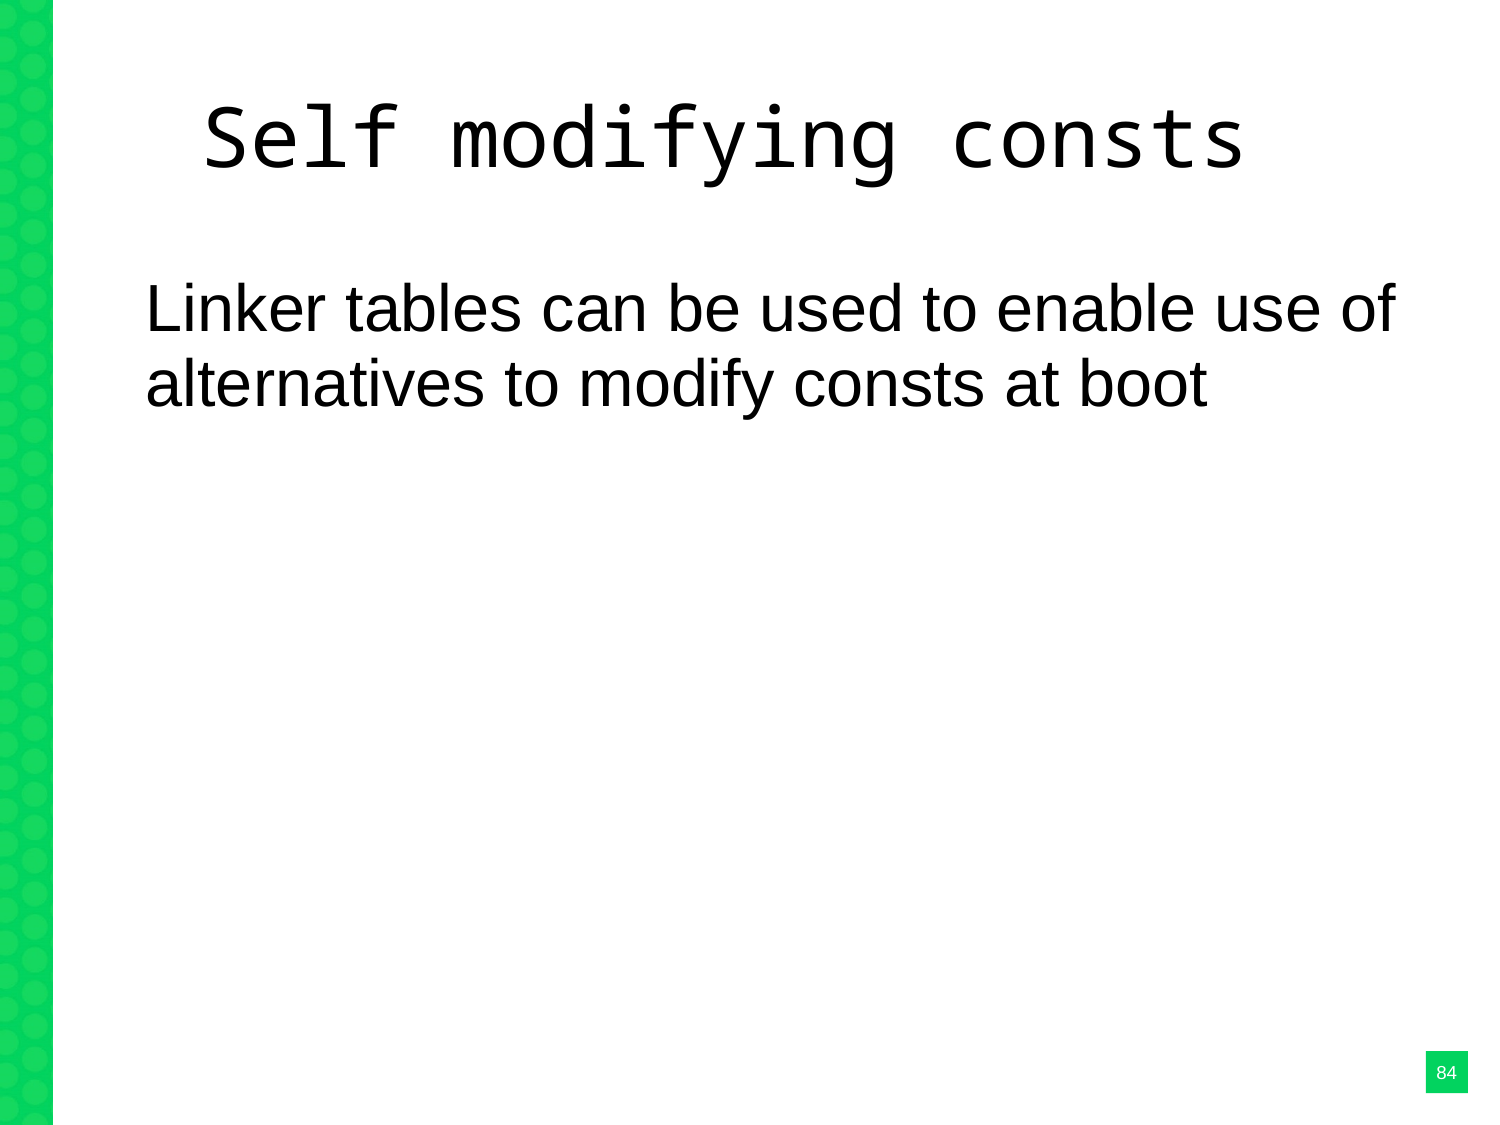

# Self modifying consts
Linker tables can be used to enable use of alternatives to modify consts at boot